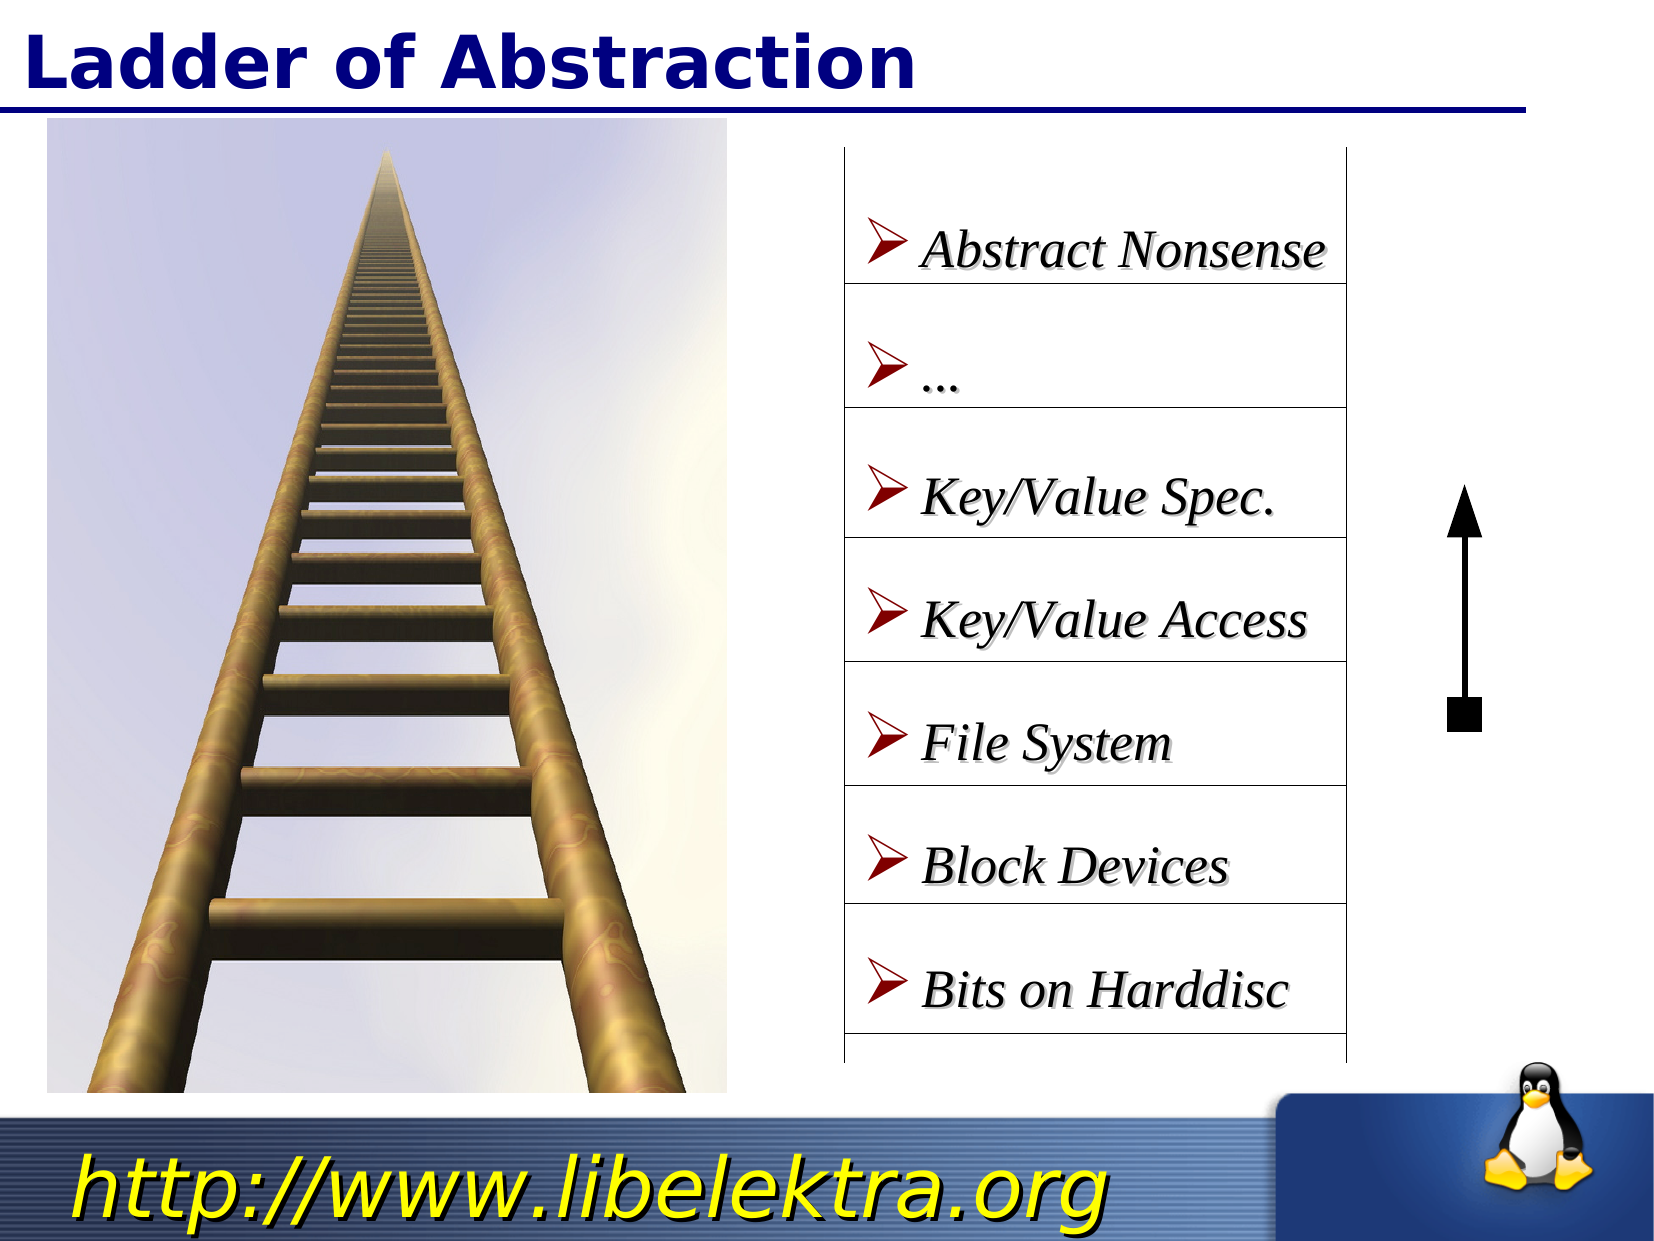

Ladder of Abstraction
# Abstract Nonsense
...
Key/Value Spec.
Key/Value Access
File System
Block Devices
Bits on Harddisc